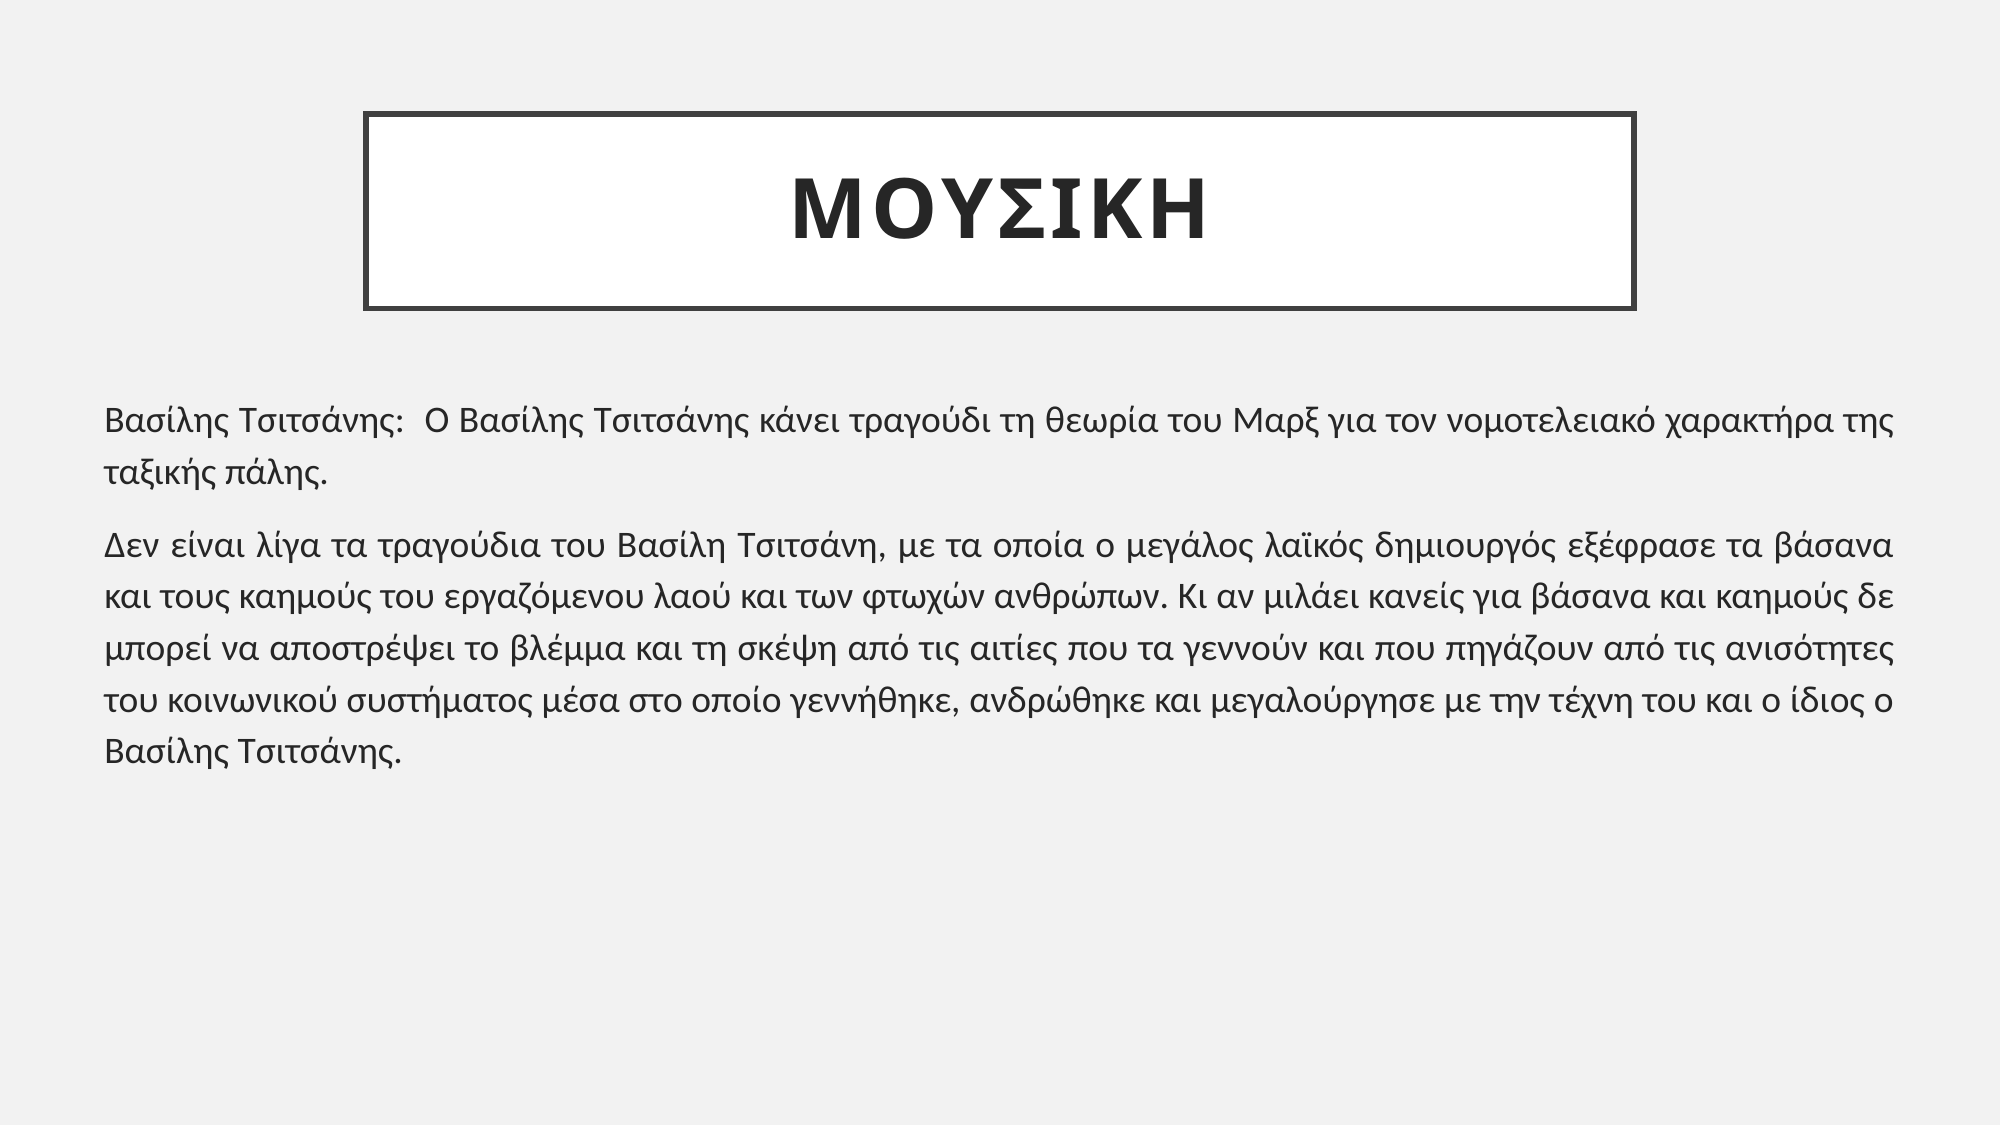

# Μουσικη
Βασίλης Τσιτσάνης: Ο Βασίλης Τσιτσάνης κάνει τραγούδι τη θεωρία του Μαρξ για τον νομοτελειακό χαρακτήρα της ταξικής πάλης.
Δεν είναι λίγα τα τραγούδια του Βασίλη Τσιτσάνη, με τα οποία ο μεγάλος λαϊκός δημιουργός εξέφρασε τα βάσανα και τους καημούς του εργαζόμενου λαού και των φτωχών ανθρώπων. Κι αν μιλάει κανείς για βάσανα και καημούς δε μπορεί να αποστρέψει το βλέμμα και τη σκέψη από τις αιτίες που τα γεννούν και που πηγάζουν από τις ανισότητες του κοινωνικού συστήματος μέσα στο οποίο γεννήθηκε, ανδρώθηκε και μεγαλούργησε με την τέχνη του και ο ίδιος ο Βασίλης Τσιτσάνης.